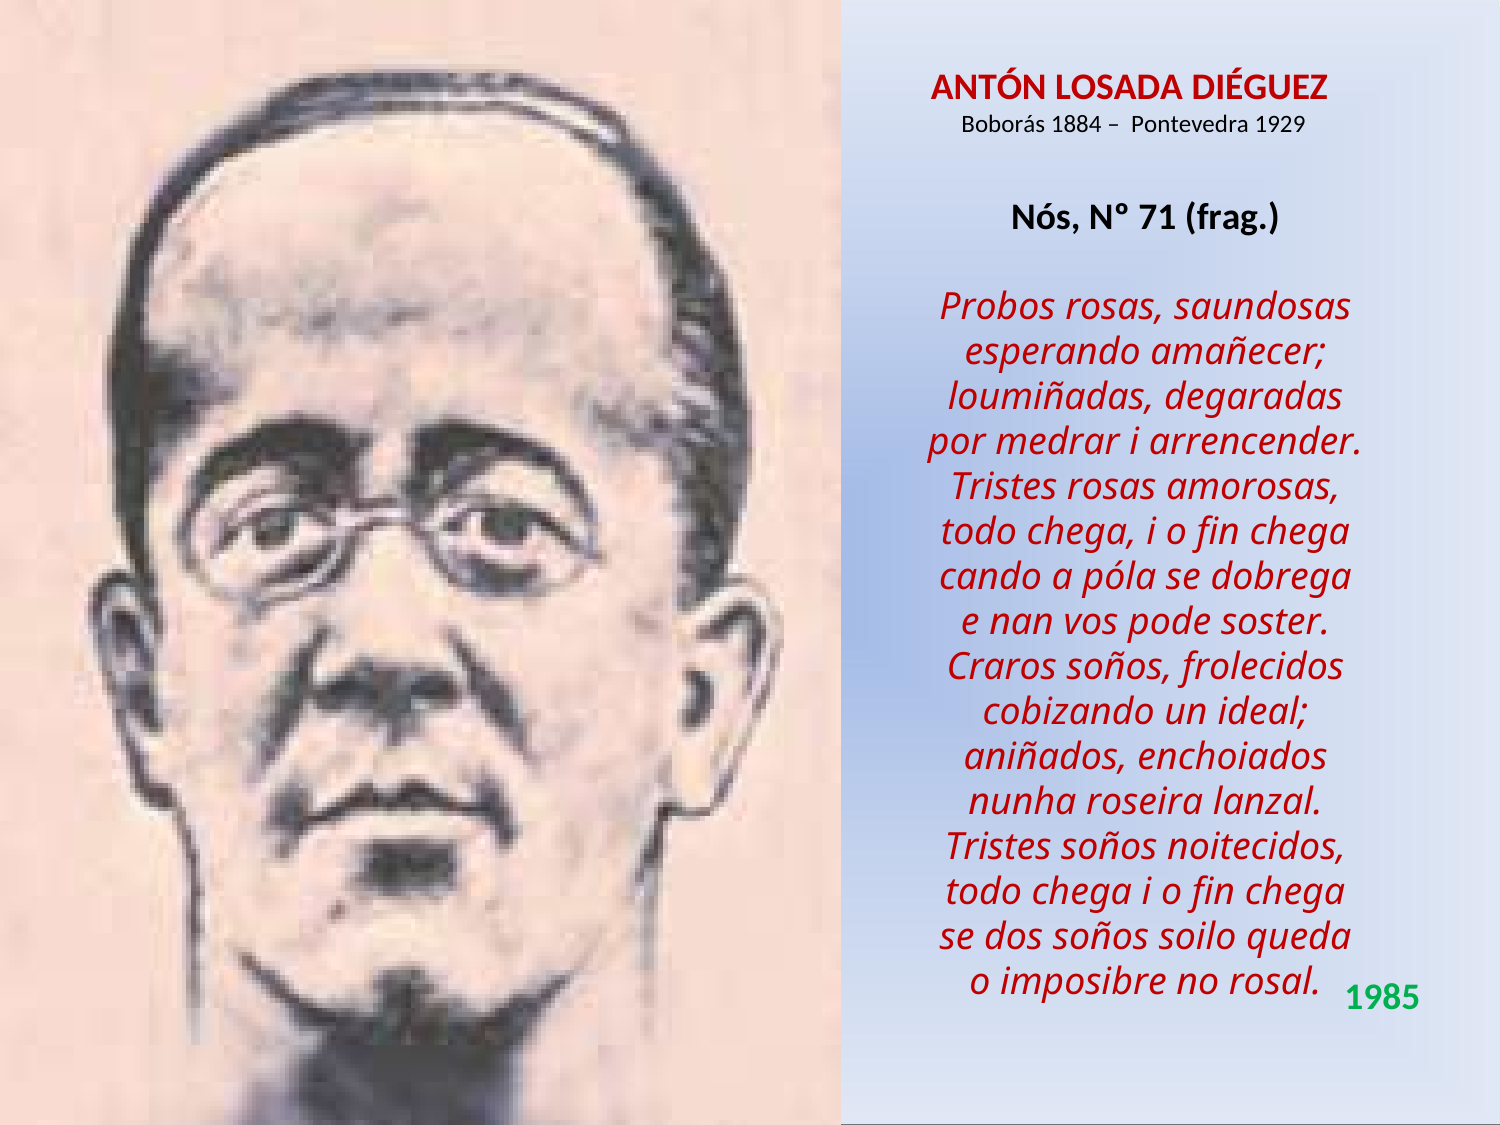

ANTÓN LOSADA DIÉGUEZ
Boborás 1884 – Pontevedra 1929
Nós, Nº 71 (frag.)
Probos rosas, saundosas
esperando amañecer;
loumiñadas, degaradas
por medrar i arrencender.
Tristes rosas amorosas,
todo chega, i o fin chega
cando a póla se dobrega
e nan vos pode soster.
Craros soños, frolecidos
cobizando un ideal;
aniñados, enchoiados
nunha roseira lanzal.
Tristes soños noitecidos,
todo chega i o fin chega
se dos soños soilo queda
o imposibre no rosal.
1985